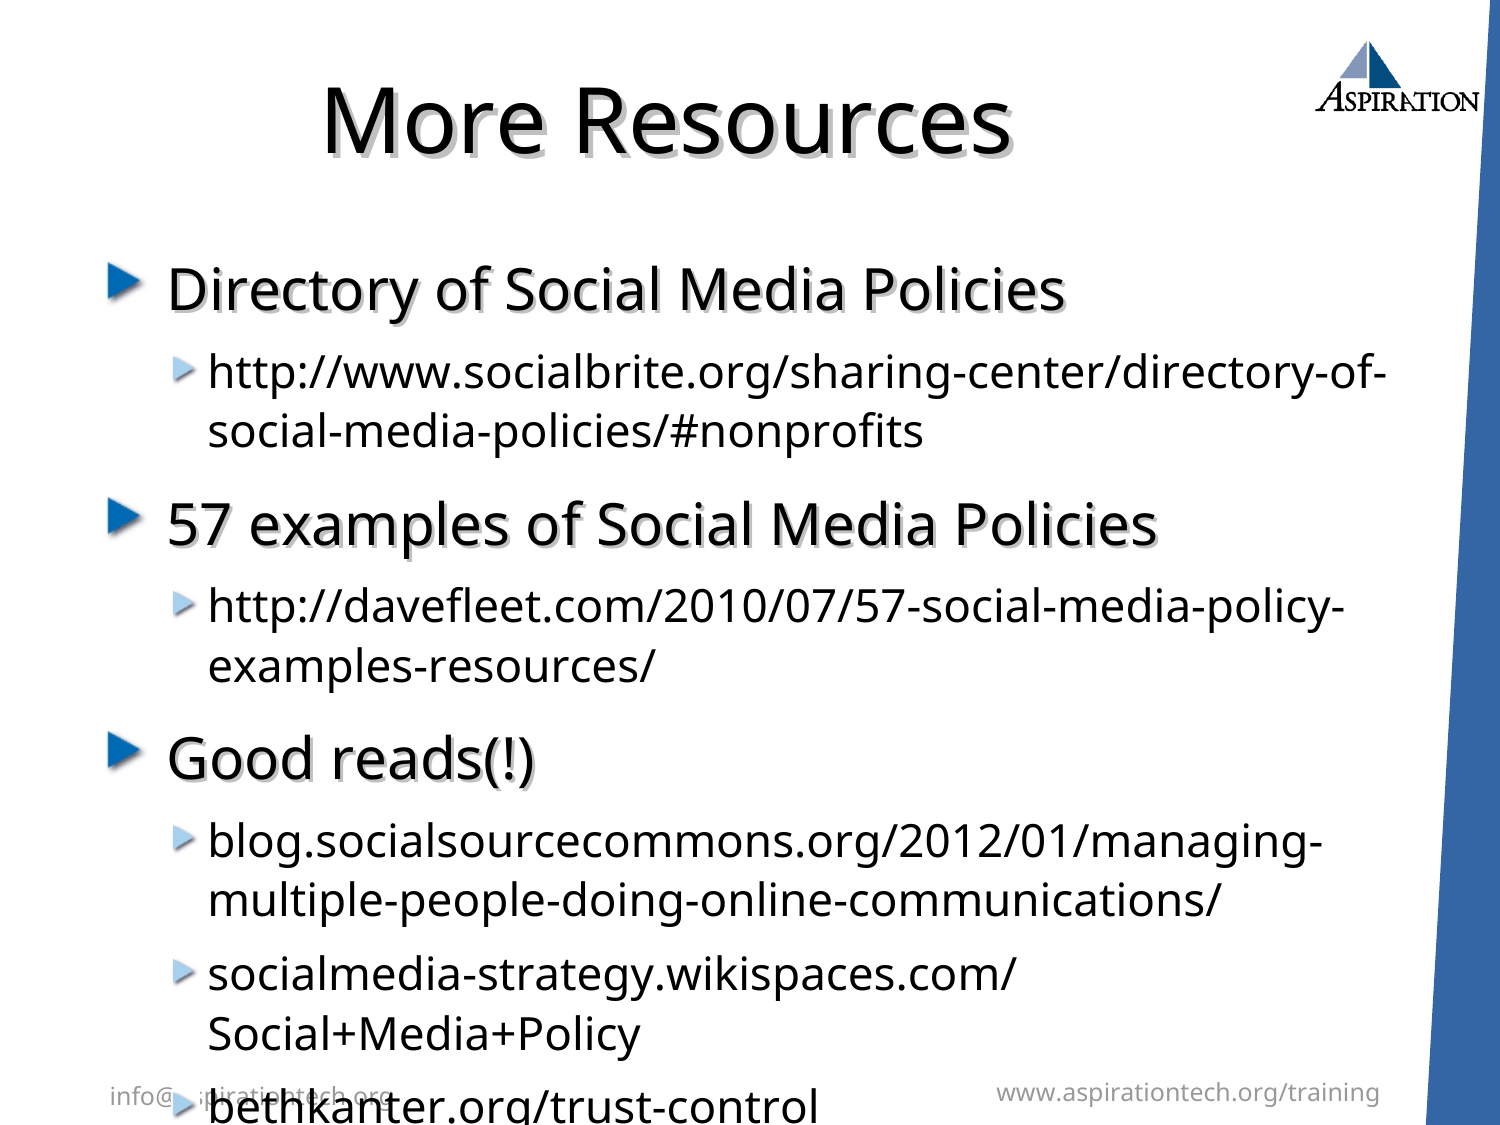

# More Resources
 Directory of Social Media Policies
http://www.socialbrite.org/sharing-center/directory-of-social-media-policies/#nonprofits
 57 examples of Social Media Policies
http://davefleet.com/2010/07/57-social-media-policy-examples-resources/
 Good reads(!)
blog.socialsourcecommons.org/2012/01/managing-multiple-people-doing-online-communications/
socialmedia-strategy.wikispaces.com/Social+Media+Policy
bethkanter.org/trust-control